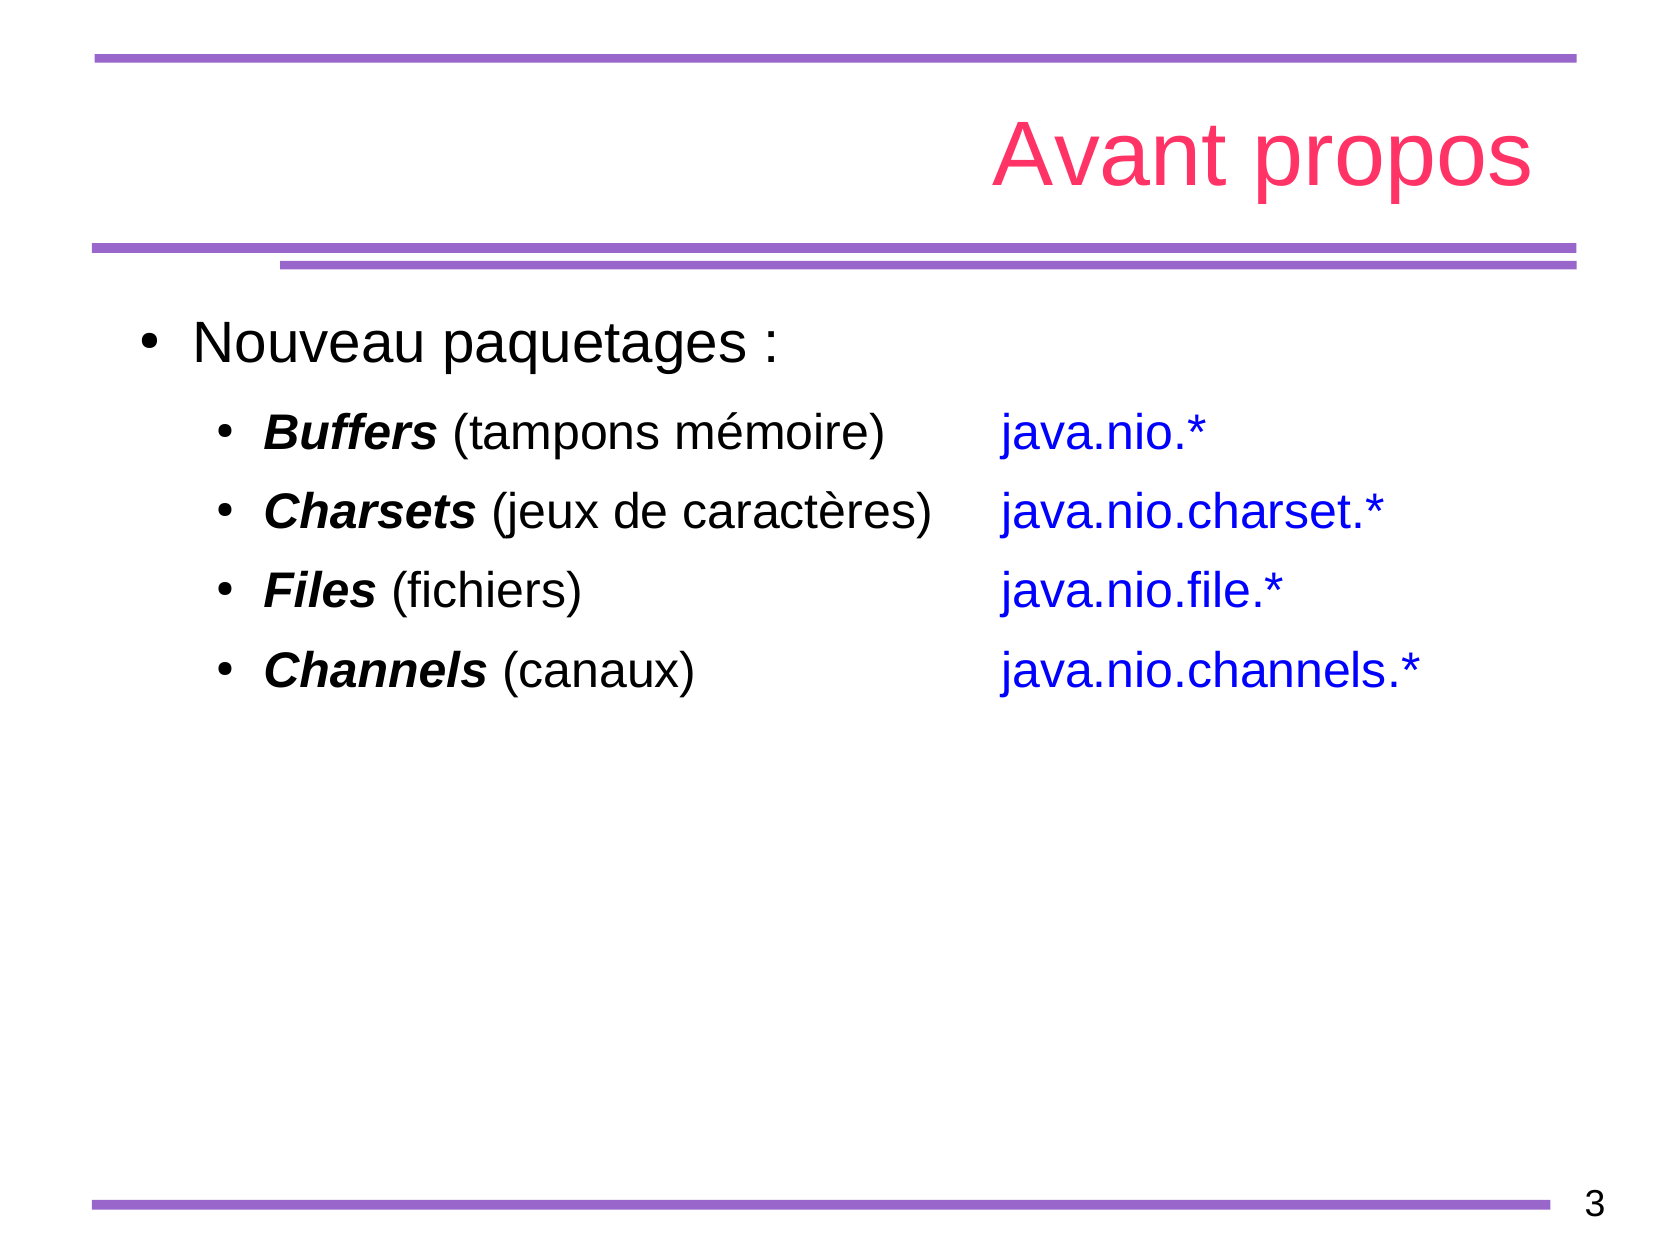

# Avant propos
Nouveau paquetages :
Buffers (tampons mémoire) 		java.nio.*
Charsets (jeux de caractères)	java.nio.charset.*
Files (fichiers)						java.nio.file.*
Channels (canaux)					java.nio.channels.*